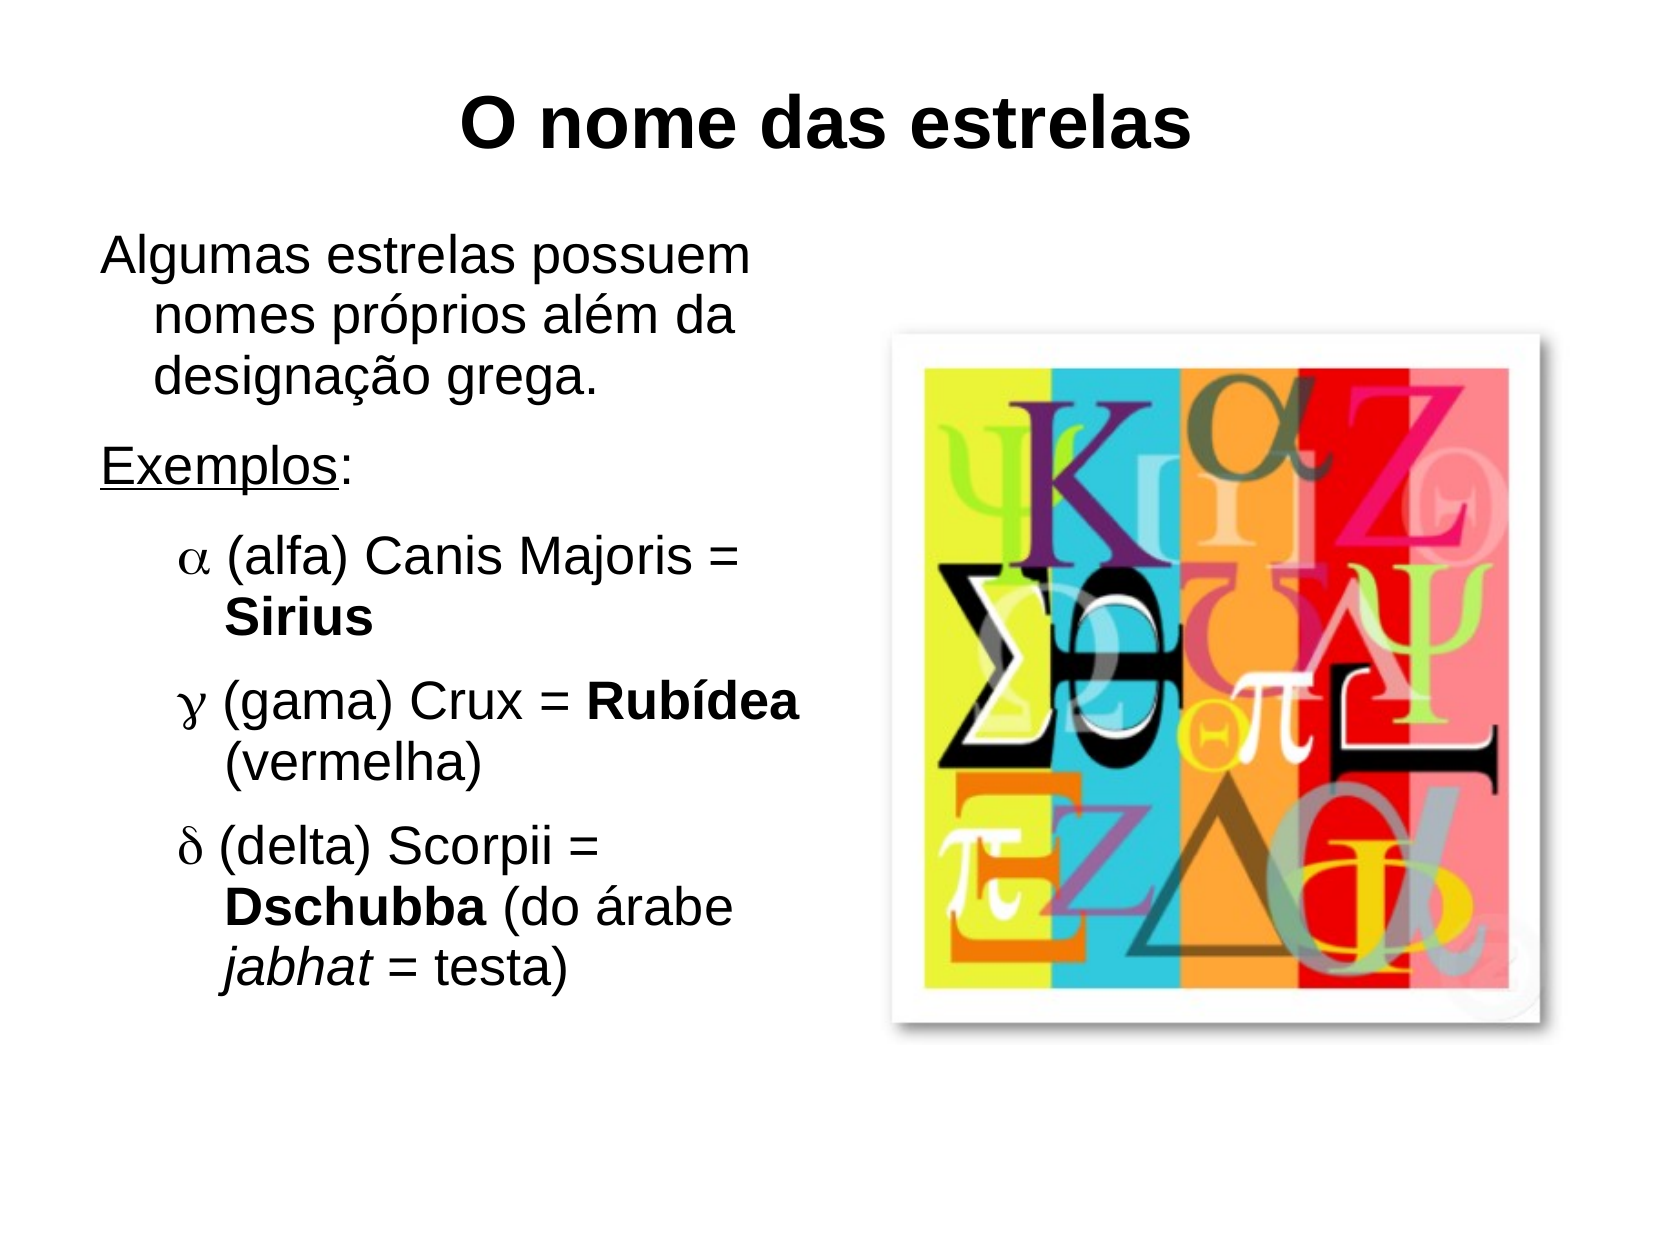

# O nome das estrelas
Algumas estrelas possuem nomes próprios além da designação grega.
Exemplos:
a (alfa) Canis Majoris = Sirius
g (gama) Crux = Rubídea (vermelha)
d (delta) Scorpii = Dschubba (do árabe jabhat = testa)